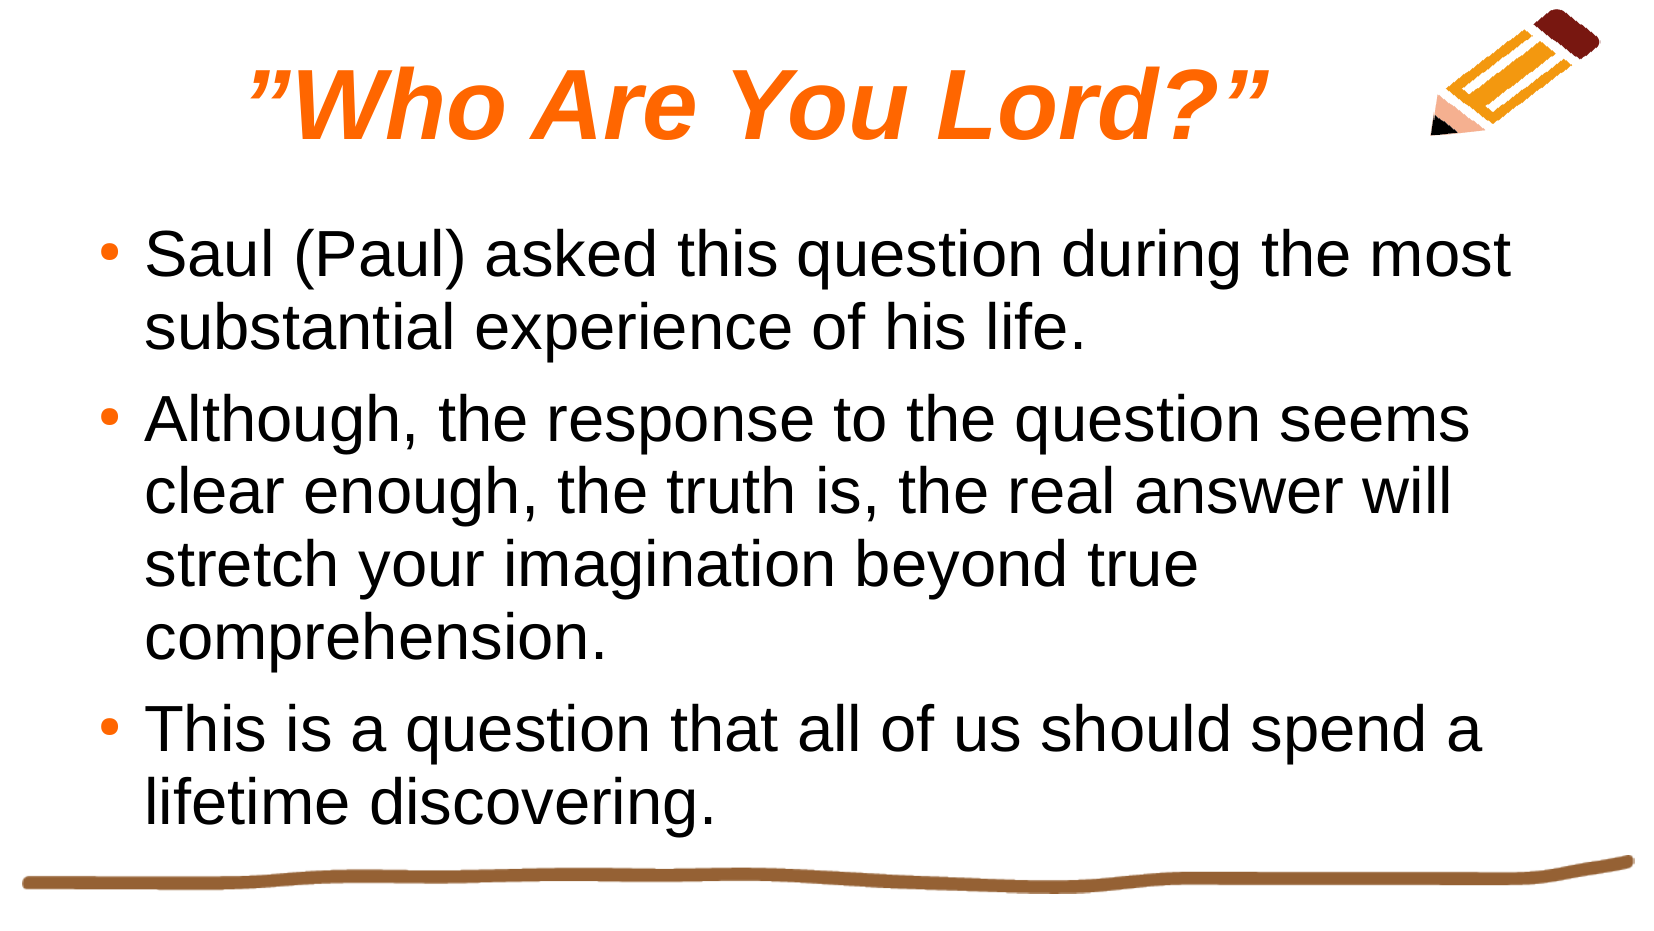

# ”Who Are You Lord?”
Saul (Paul) asked this question during the most substantial experience of his life.
Although, the response to the question seems clear enough, the truth is, the real answer will stretch your imagination beyond true comprehension.
This is a question that all of us should spend a lifetime discovering.